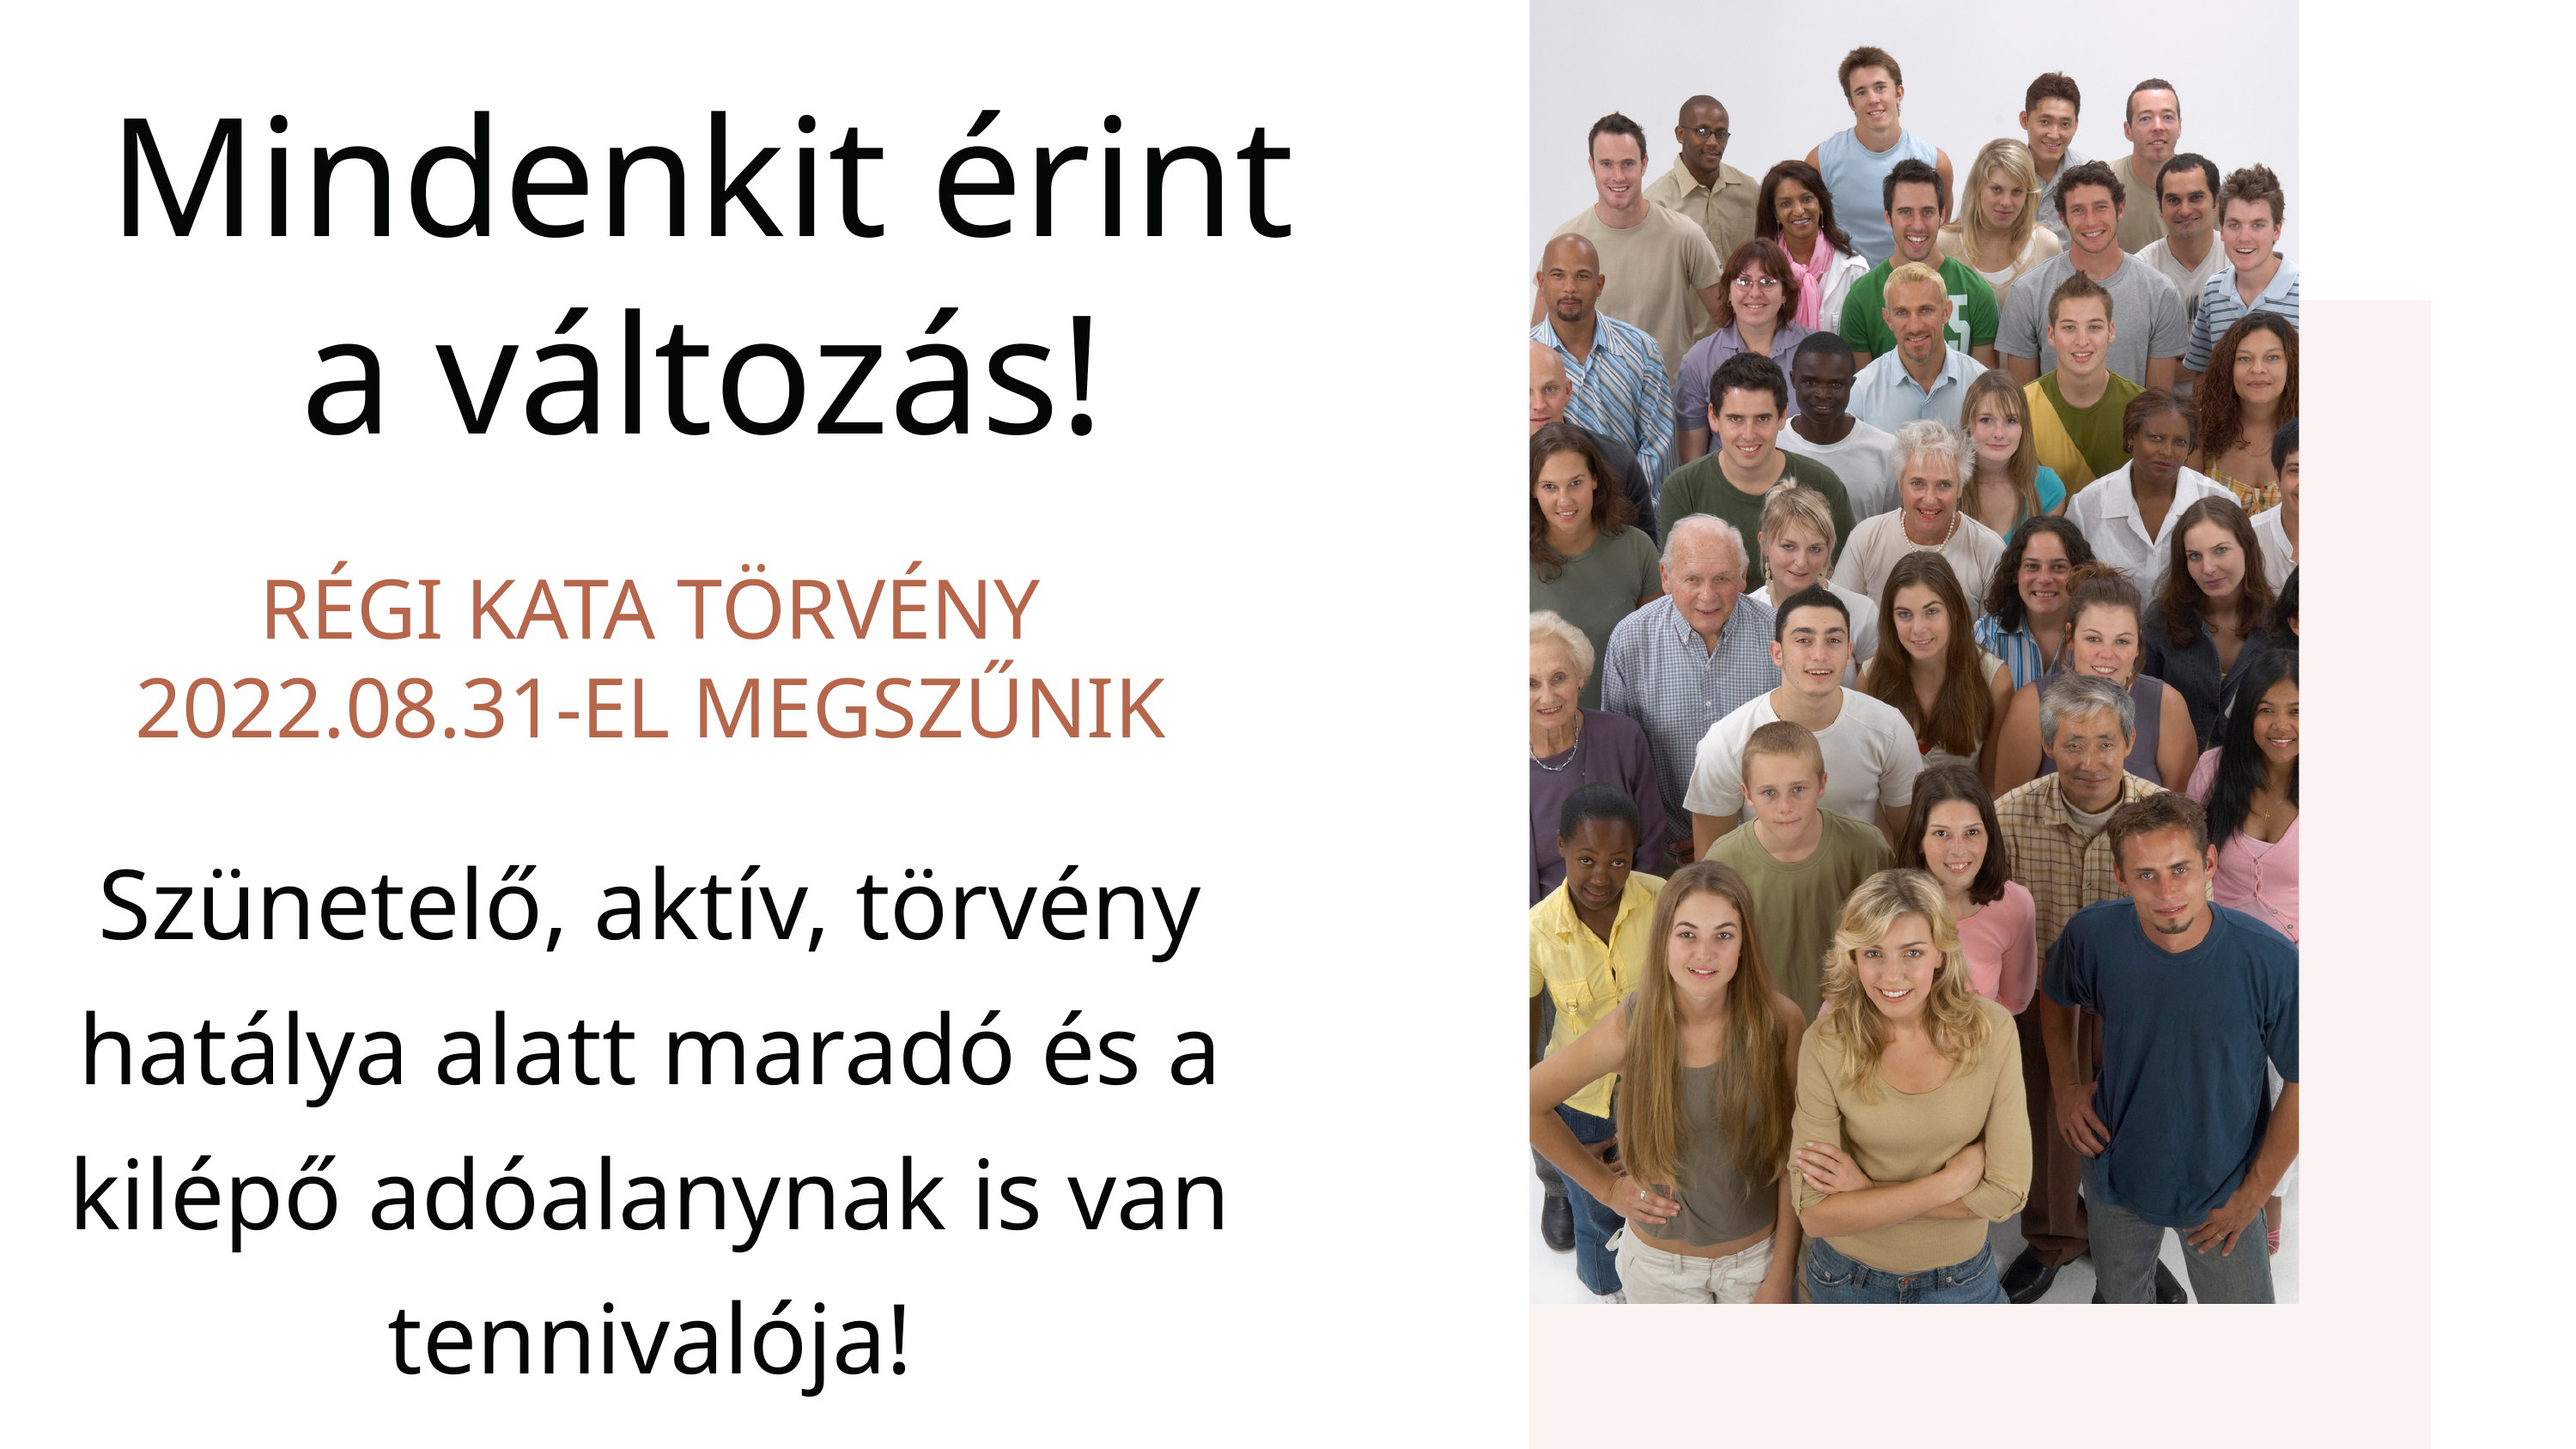

Mindenkit érint a változás!
RÉGI KATA TÖRVÉNY 2022.08.31-EL MEGSZŰNIK
Szünetelő, aktív, törvény hatálya alatt maradó és a kilépő adóalanynak is van tennivalója!